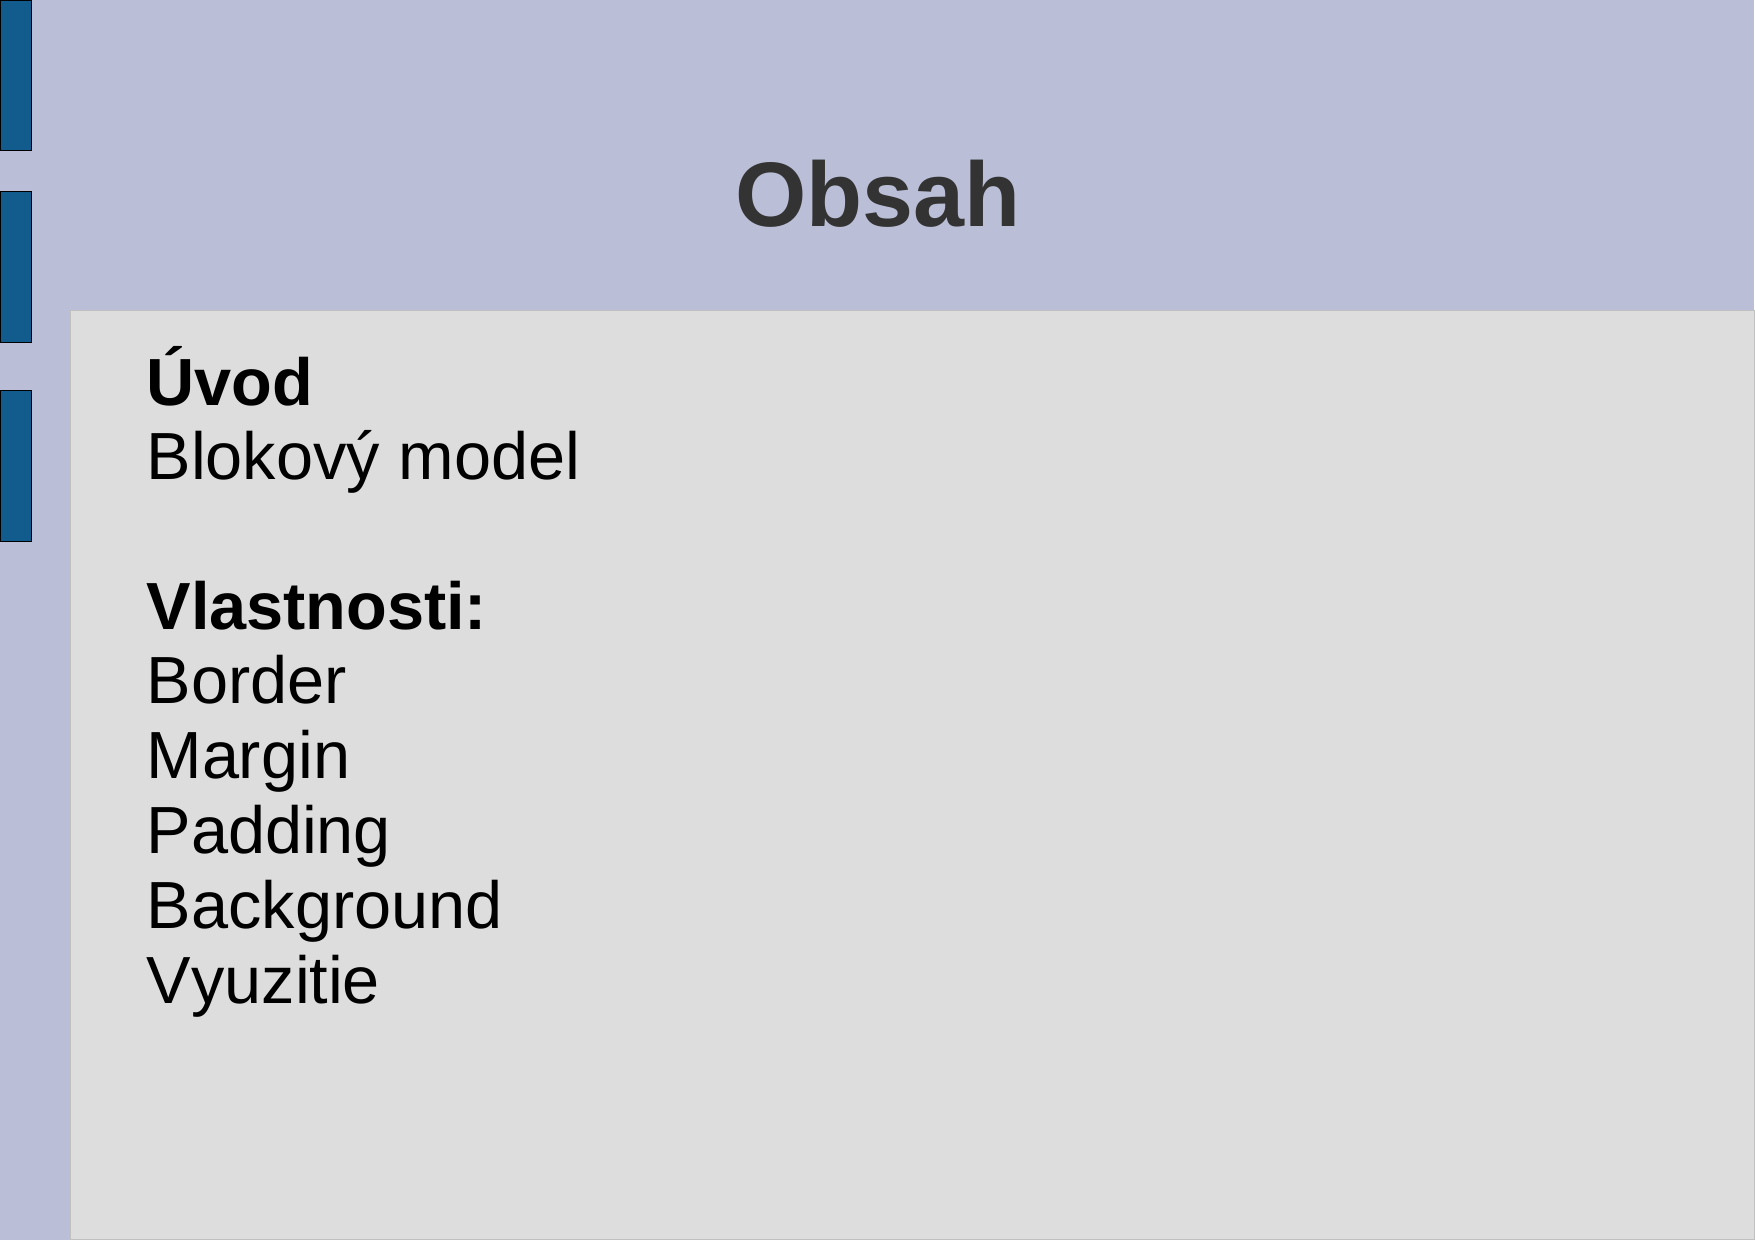

# Obsah
Úvod
Blokový model
Vlastnosti:
Border
Margin
Padding
Background
Vyuzitie